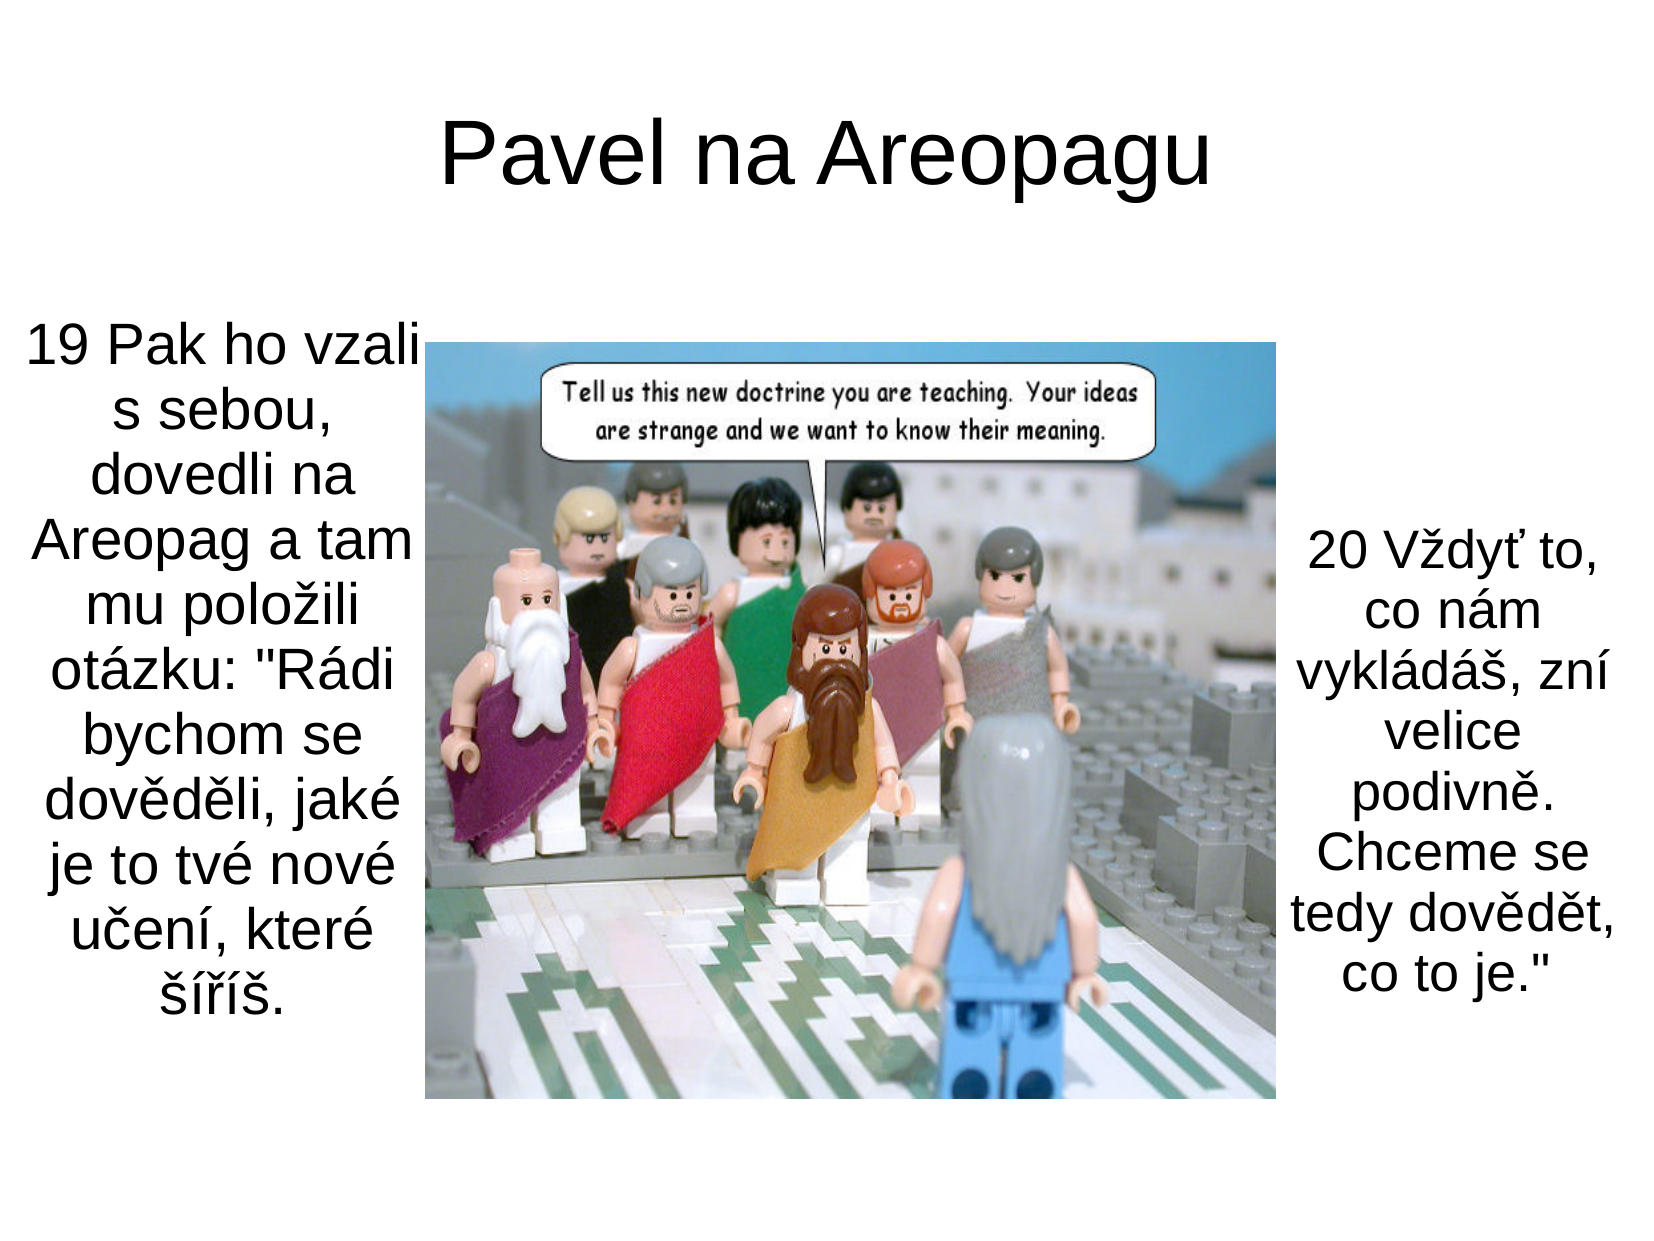

# Pavel na Areopagu
19 Pak ho vzali s sebou, dovedli na Areopag a tam mu položili otázku: "Rádi bychom se dověděli, jaké je to tvé nové učení, které šíříš.
20 Vždyť to, co nám vykládáš, zní velice podivně. Chceme se tedy dovědět, co to je."